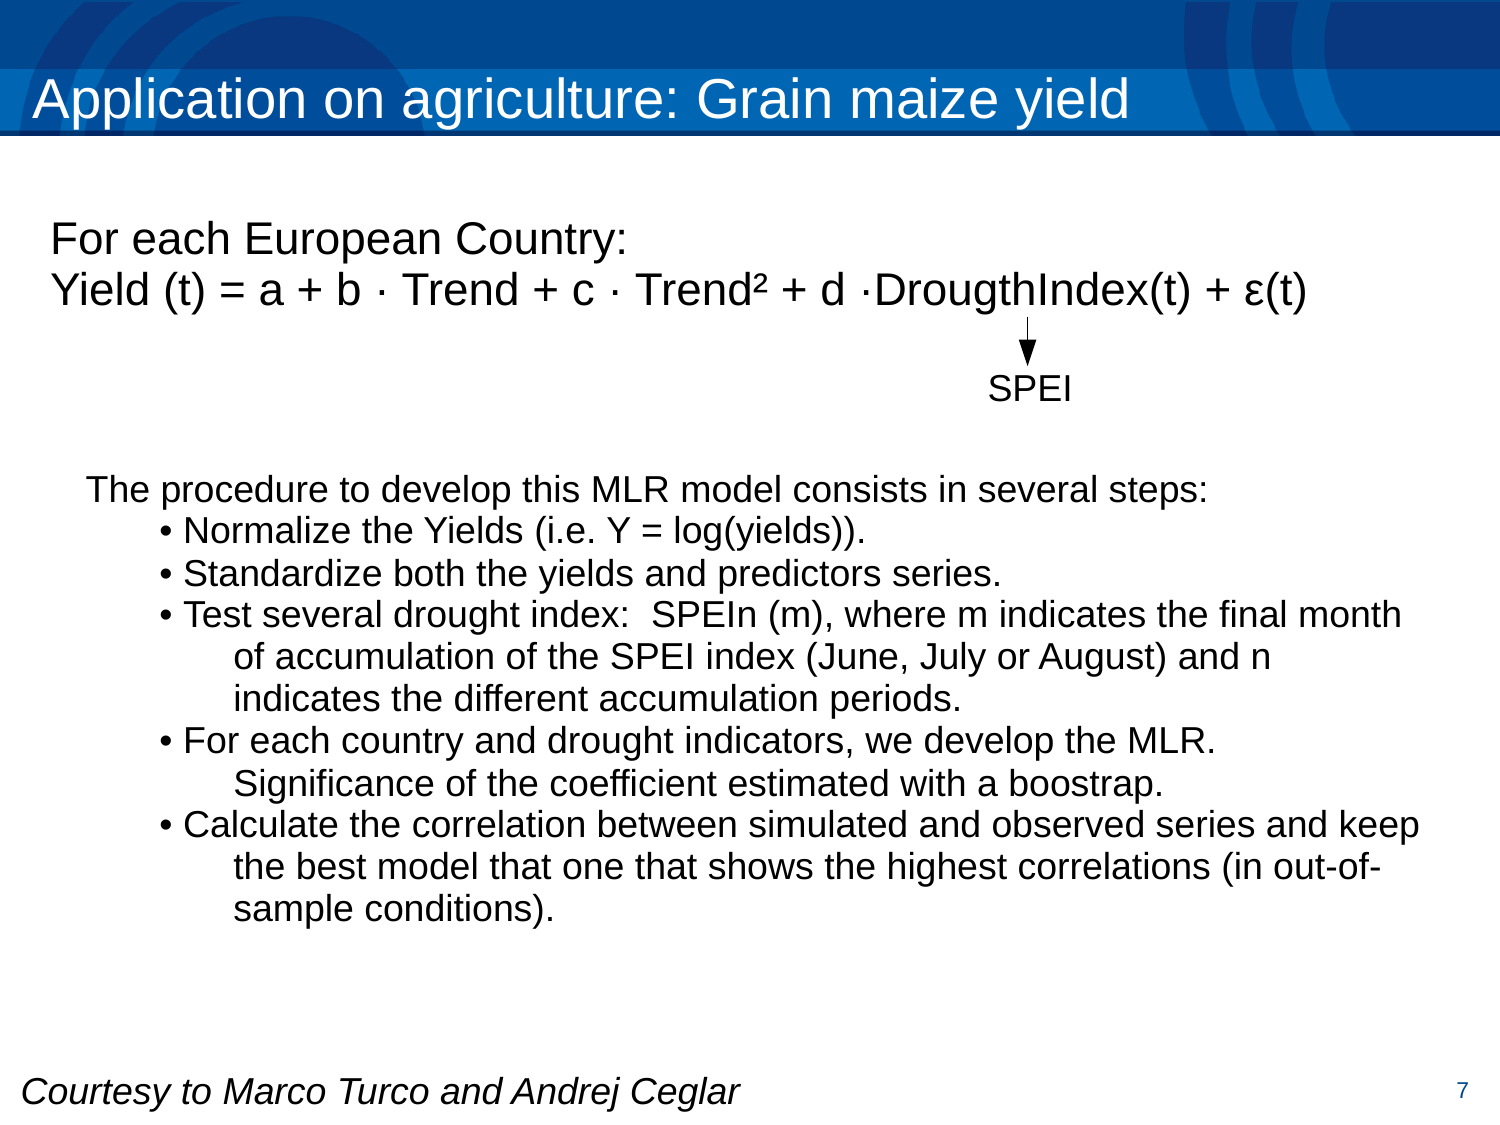

# Application on agriculture: Grain maize yield
For each European Country:
Yield (t) = a + b · Trend + c · Trend² + d ·DrougthIndex(t) + ε(t)
SPEI
The procedure to develop this MLR model consists in several steps:
	• Normalize the Yields (i.e. Y = log(yields)).
	• Standardize both the yields and predictors series.
	• Test several drought index: SPEIn (m), where m indicates the final month 			of accumulation of the SPEI index (June, July or August) and n 				indicates the different accumulation periods.
	• For each country and drought indicators, we develop the MLR. 					Significance of the coefficient estimated with a boostrap.
	• Calculate the correlation between simulated and observed series and keep 		the best model that one that shows the highest correlations (in out-of-			sample conditions).
Courtesy to Marco Turco and Andrej Ceglar